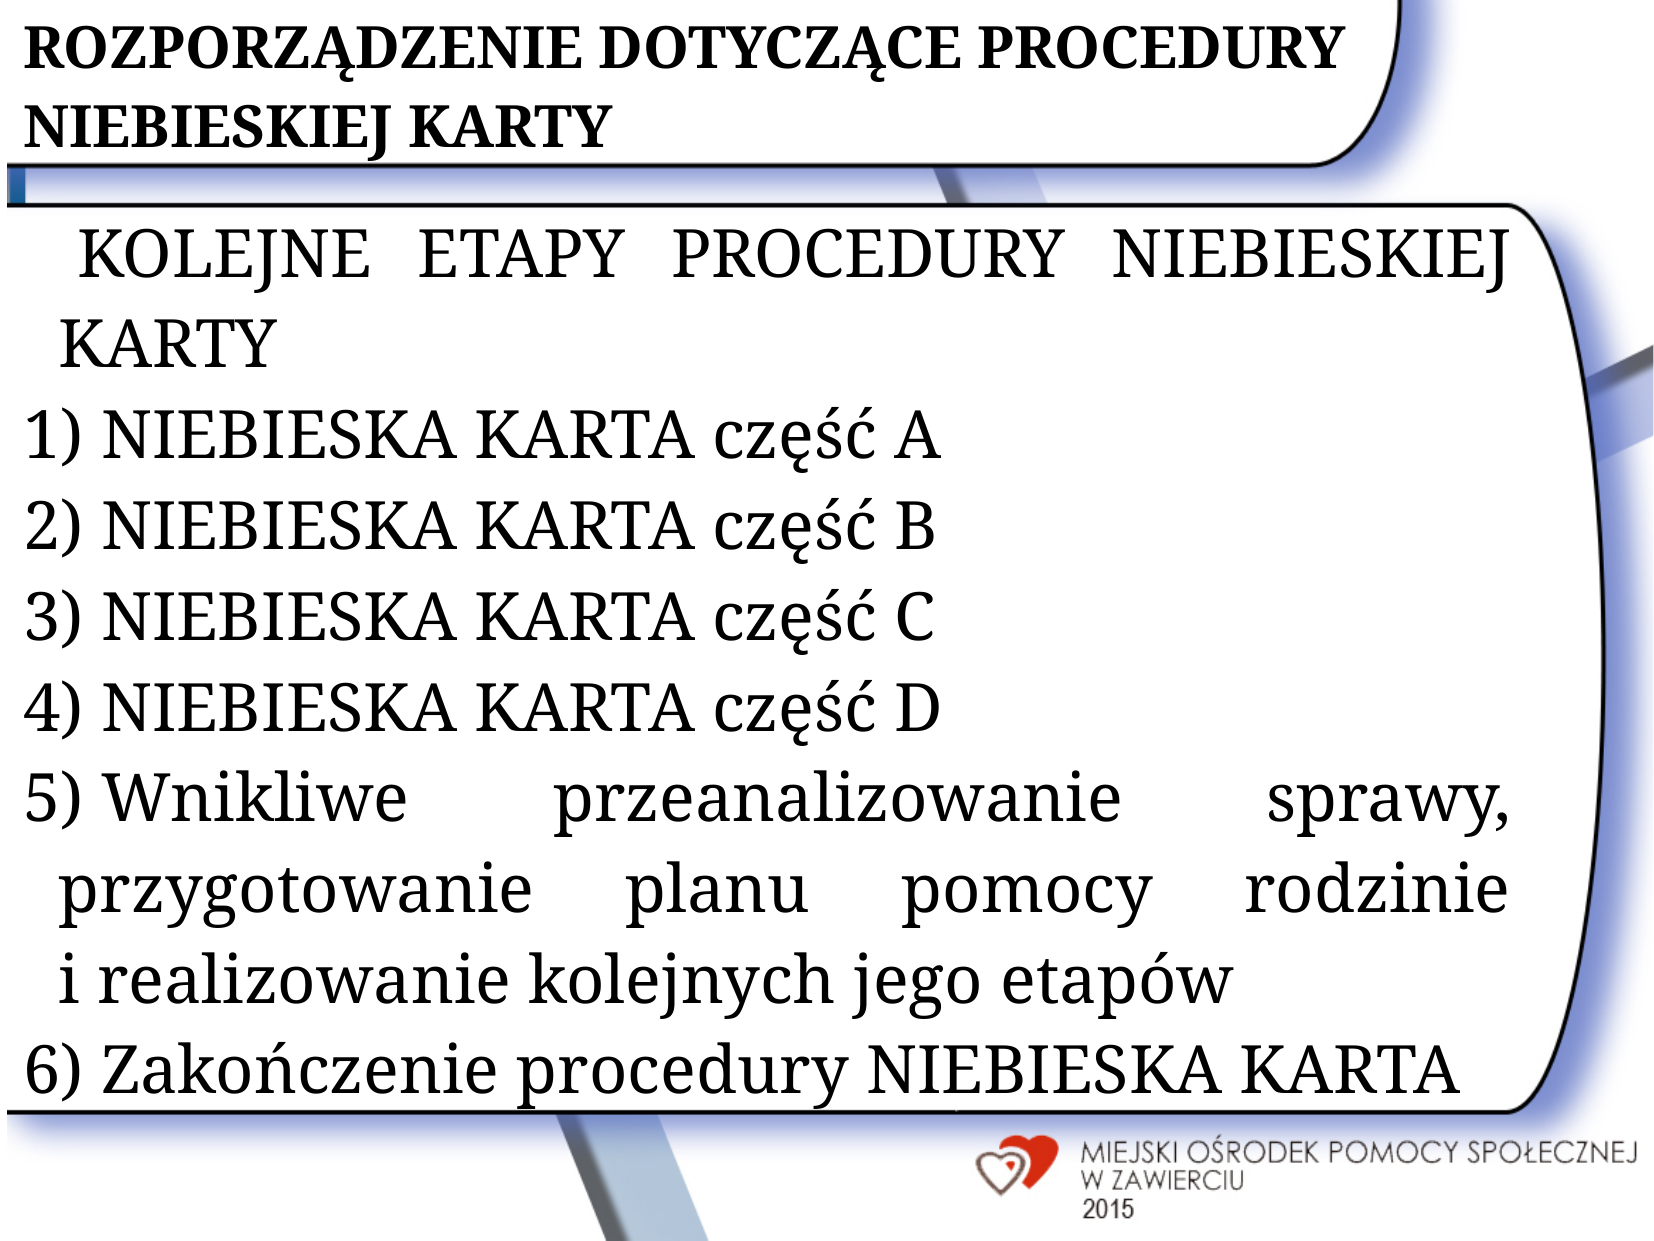

# ROZPORZĄDZENIE DOTYCZĄCE PROCEDURY NIEBIESKIEJ KARTY
KOLEJNE ETAPY PROCEDURY NIEBIESKIEJ KARTY
 NIEBIESKA KARTA część A
 NIEBIESKA KARTA część B
 NIEBIESKA KARTA część C
 NIEBIESKA KARTA część D
 Wnikliwe przeanalizowanie sprawy, przygotowanie planu pomocy rodzinie i realizowanie kolejnych jego etapów
 Zakończenie procedury NIEBIESKA KARTA